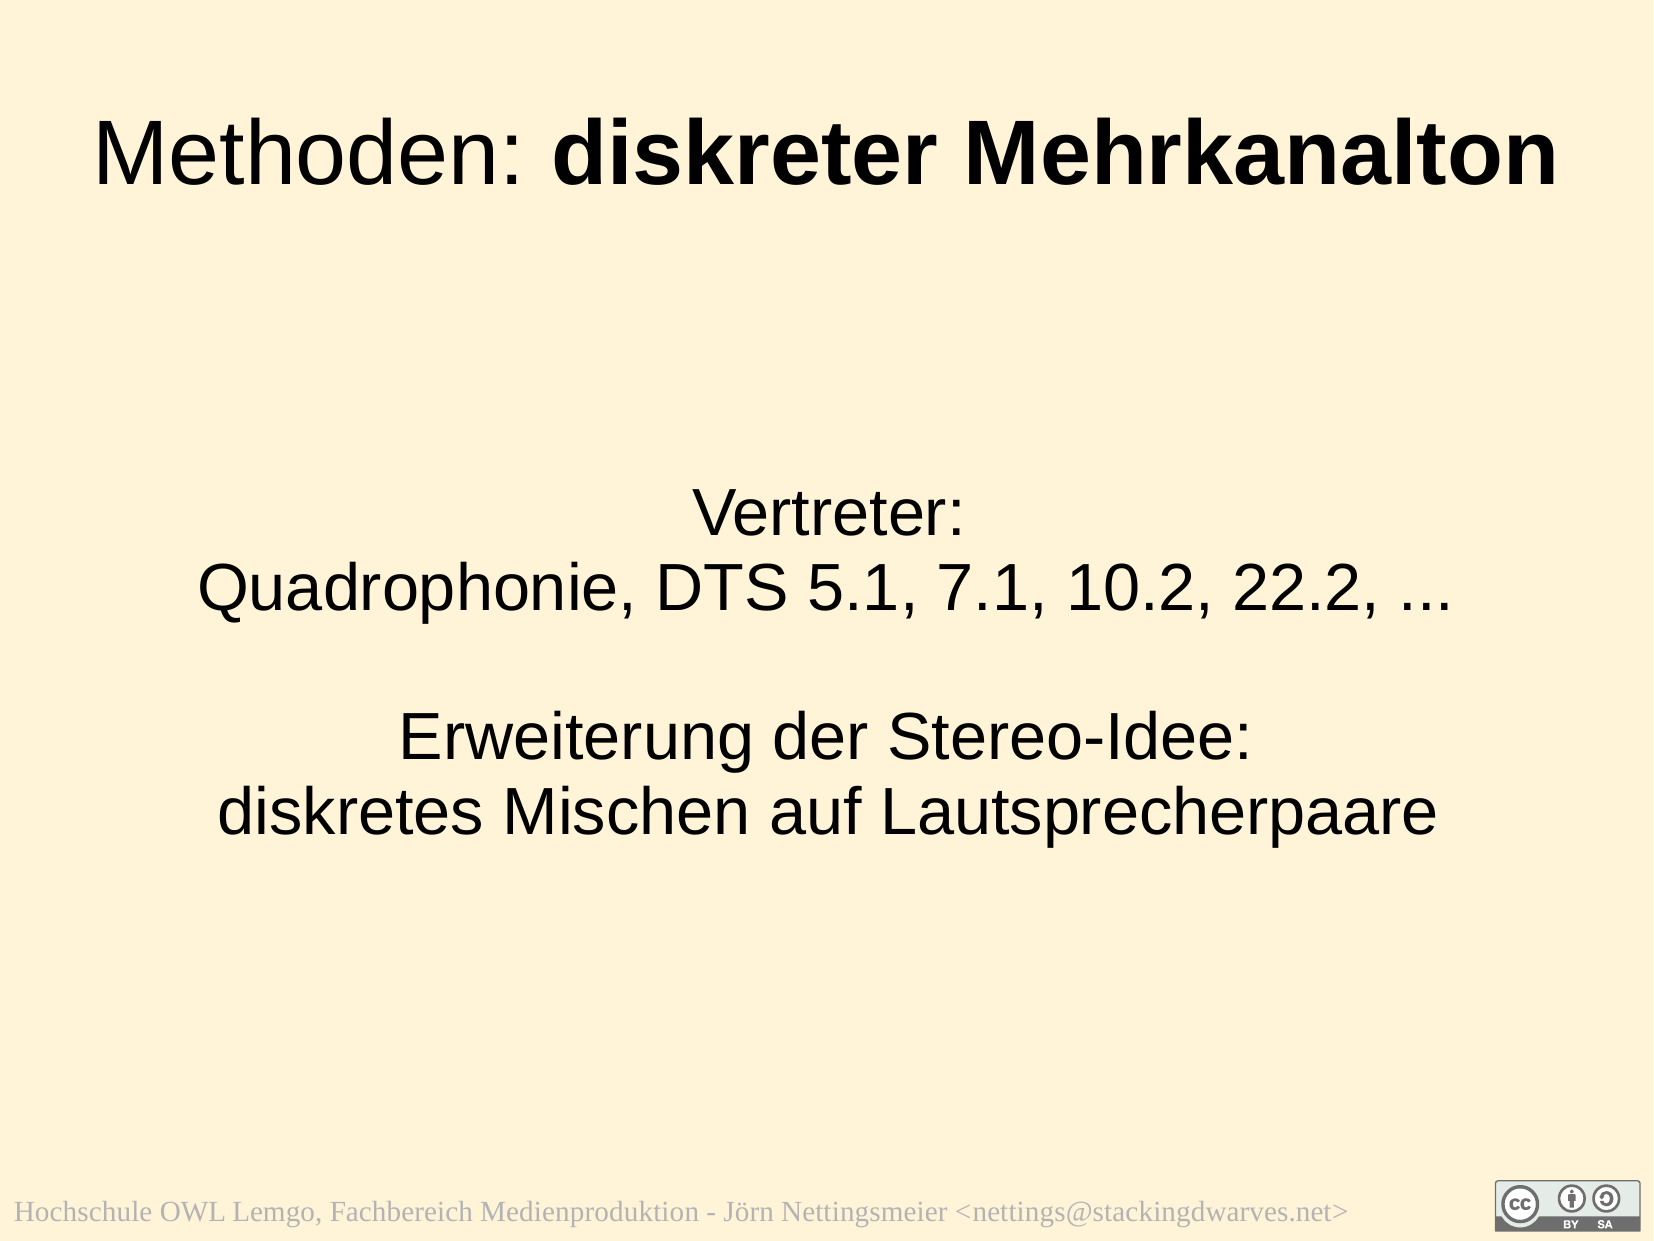

# Methoden: diskreter Mehrkanalton
Vertreter:
Quadrophonie, DTS 5.1, 7.1, 10.2, 22.2, ...
Erweiterung der Stereo-Idee:
diskretes Mischen auf Lautsprecherpaare